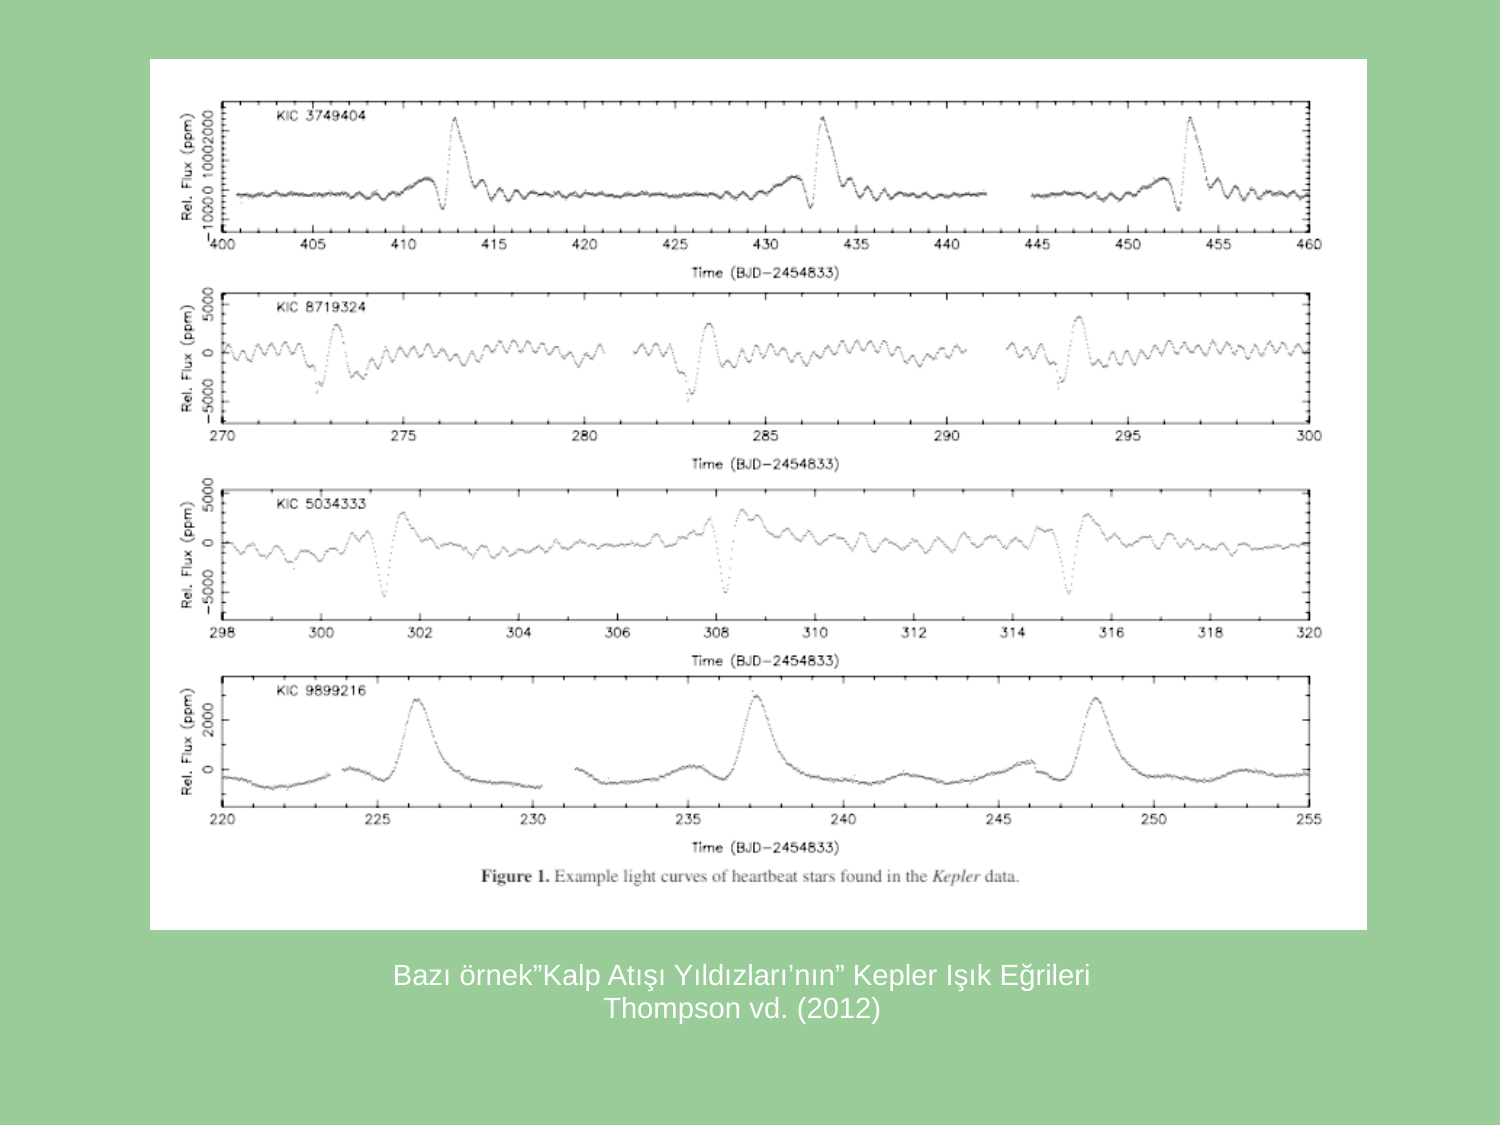

Bazı örnek”Kalp Atışı Yıldızları’nın” Kepler Işık Eğrileri
Thompson vd. (2012)